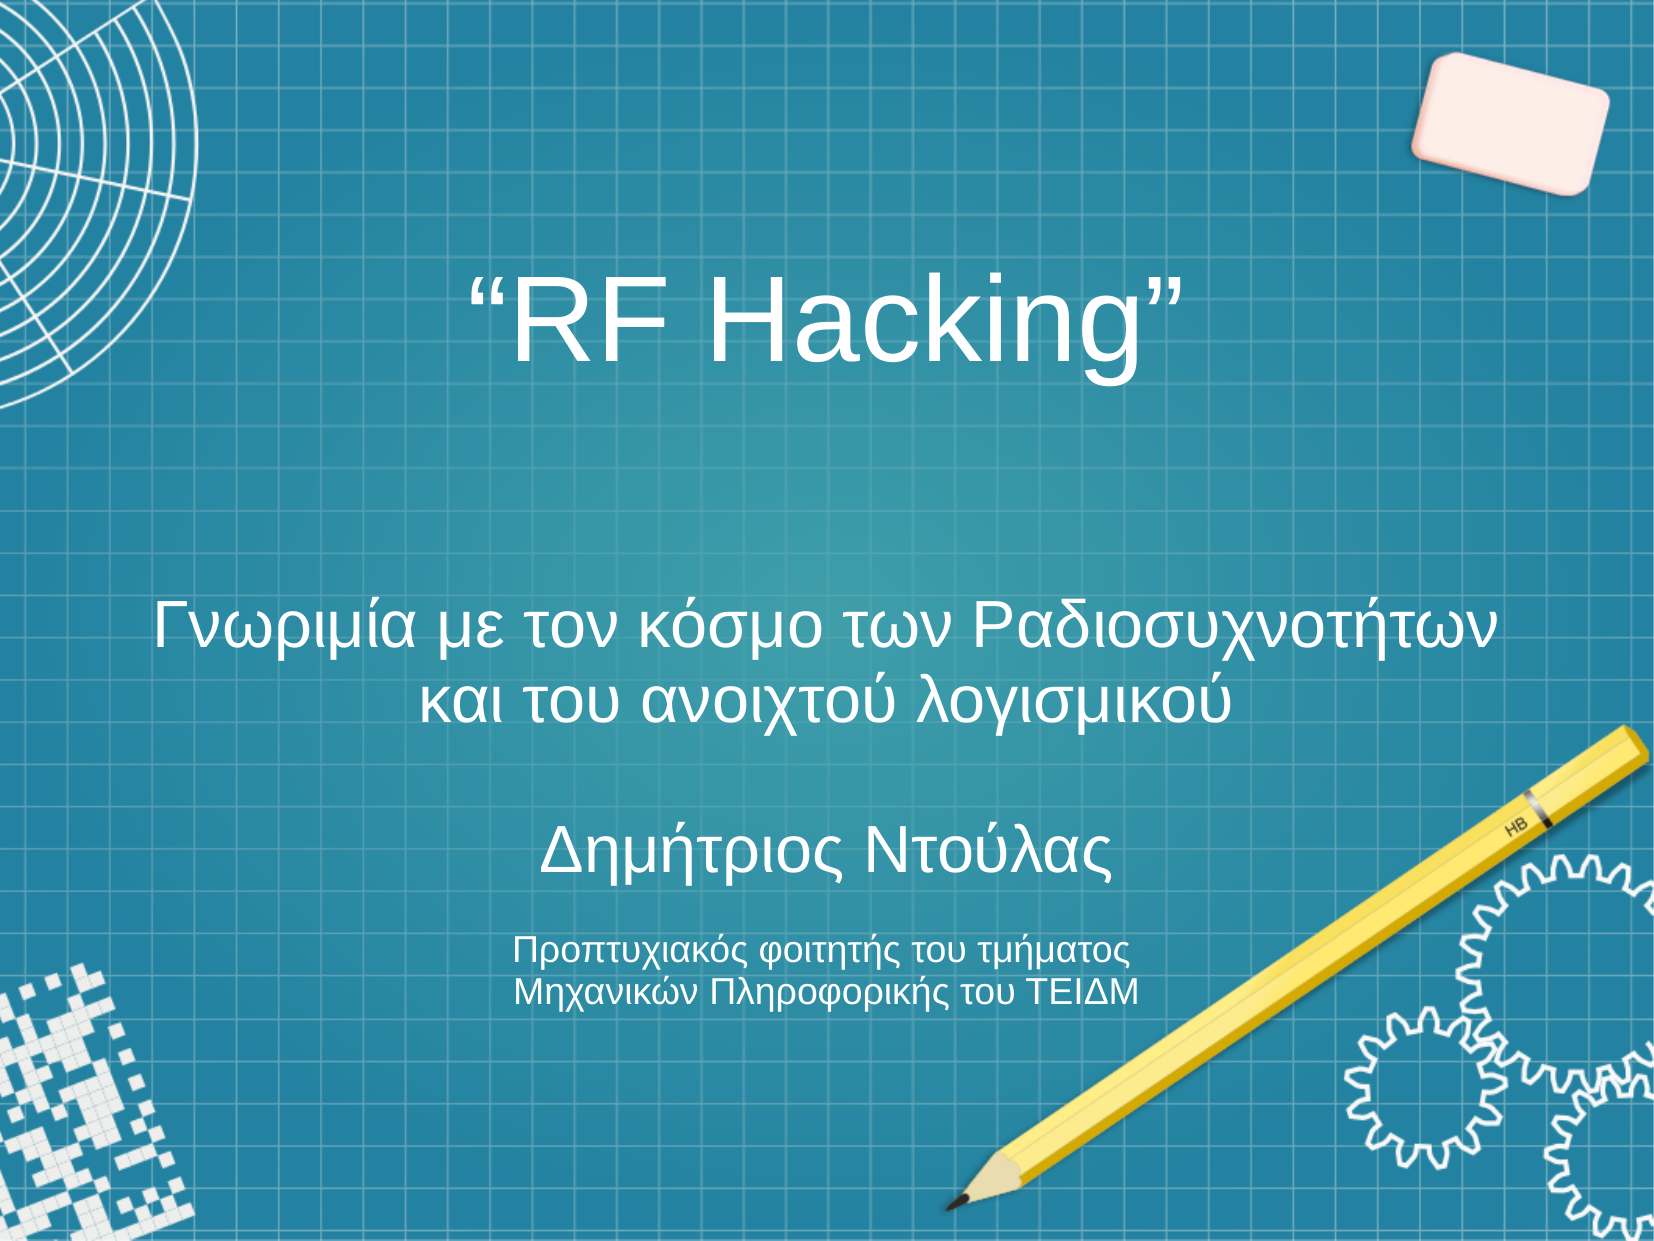

# “RF Hacking”
Γνωριμία με τον κόσμο των Ραδιοσυχνοτήτων
και του ανοιχτού λογισμικού
Δημήτριος Ντούλας
Προπτυχιακός φοιτητής του τμήματος
Μηχανικών Πληροφορικής του ΤΕΙΔΜ